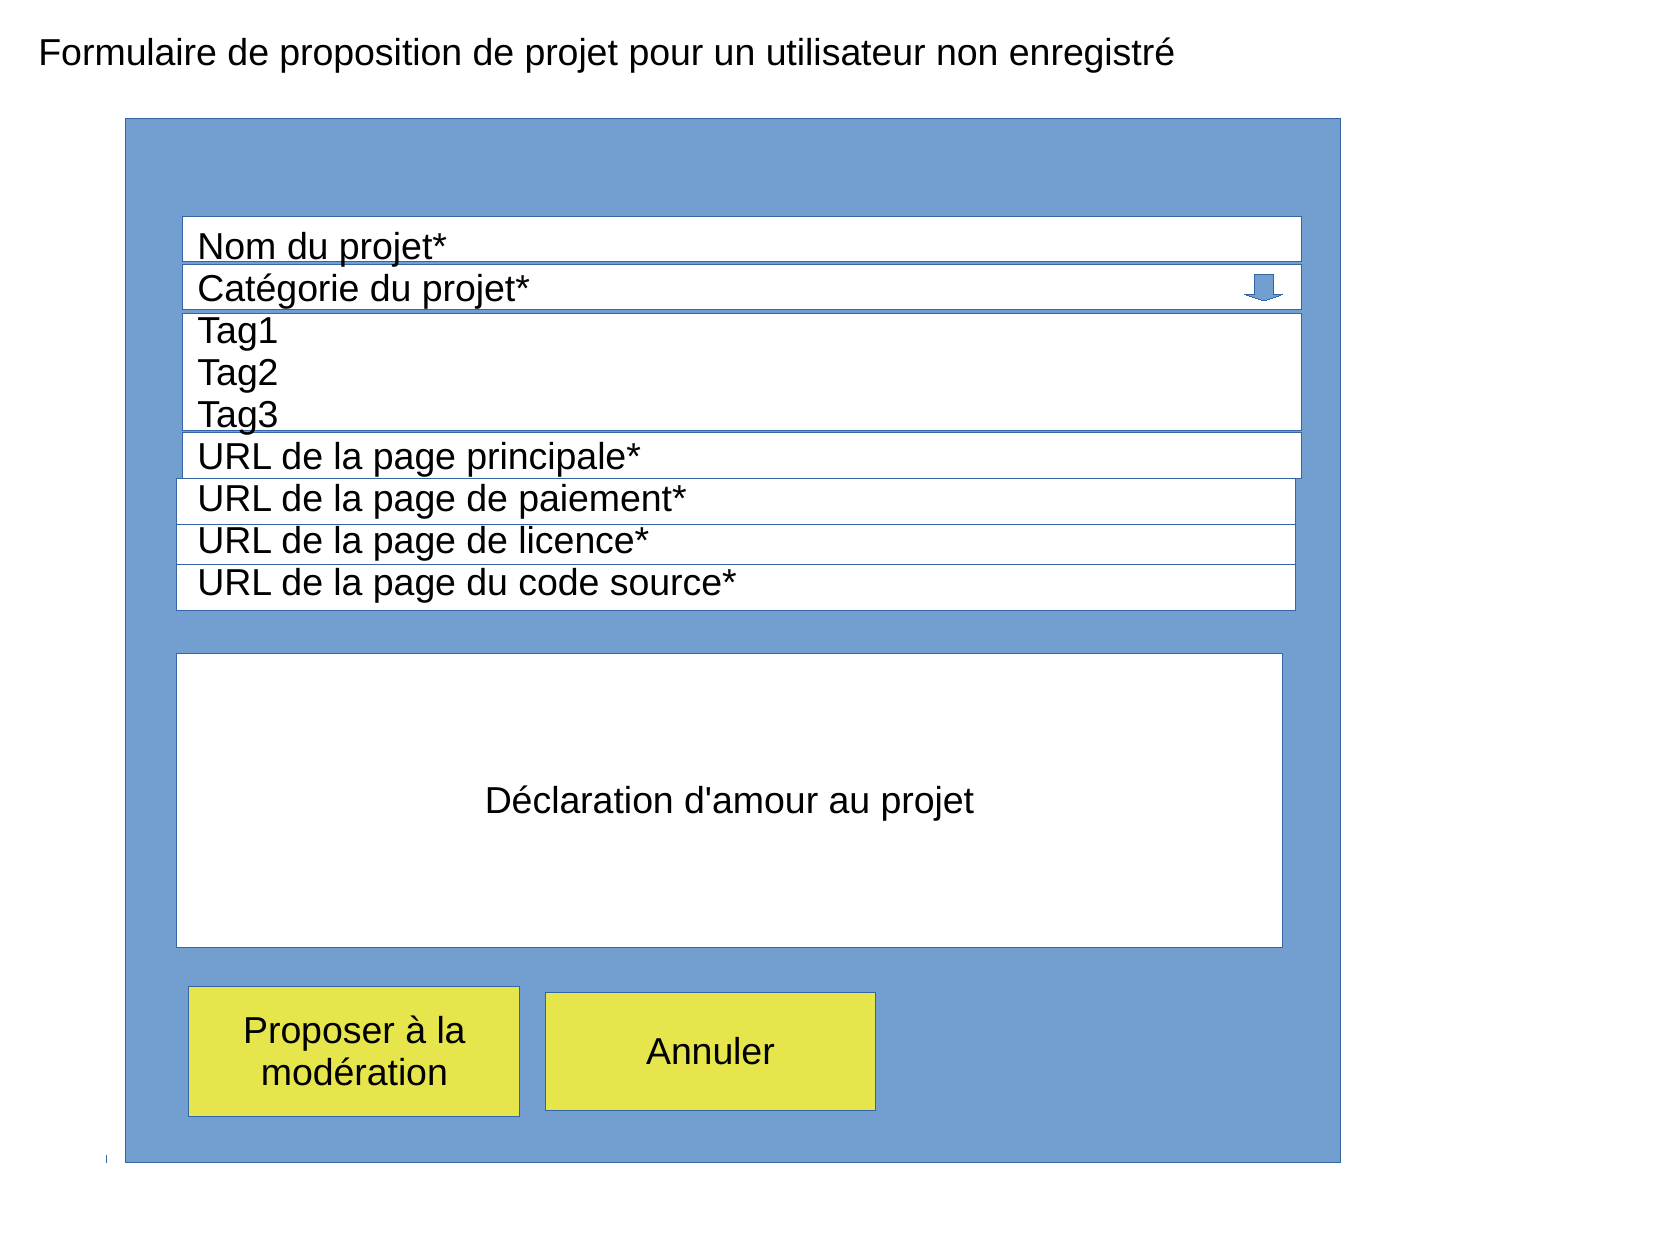

Formulaire de proposition de projet pour un utilisateur non enregistré
Nom du projet*
Catégorie du projet*
Tag1
Tag2
Tag3
URL de la page principale*
URL de la page de paiement*
URL de la page de licence*
URL de la page du code source*
Déclaration d'amour au projet
Proposer à la modération
Annuler